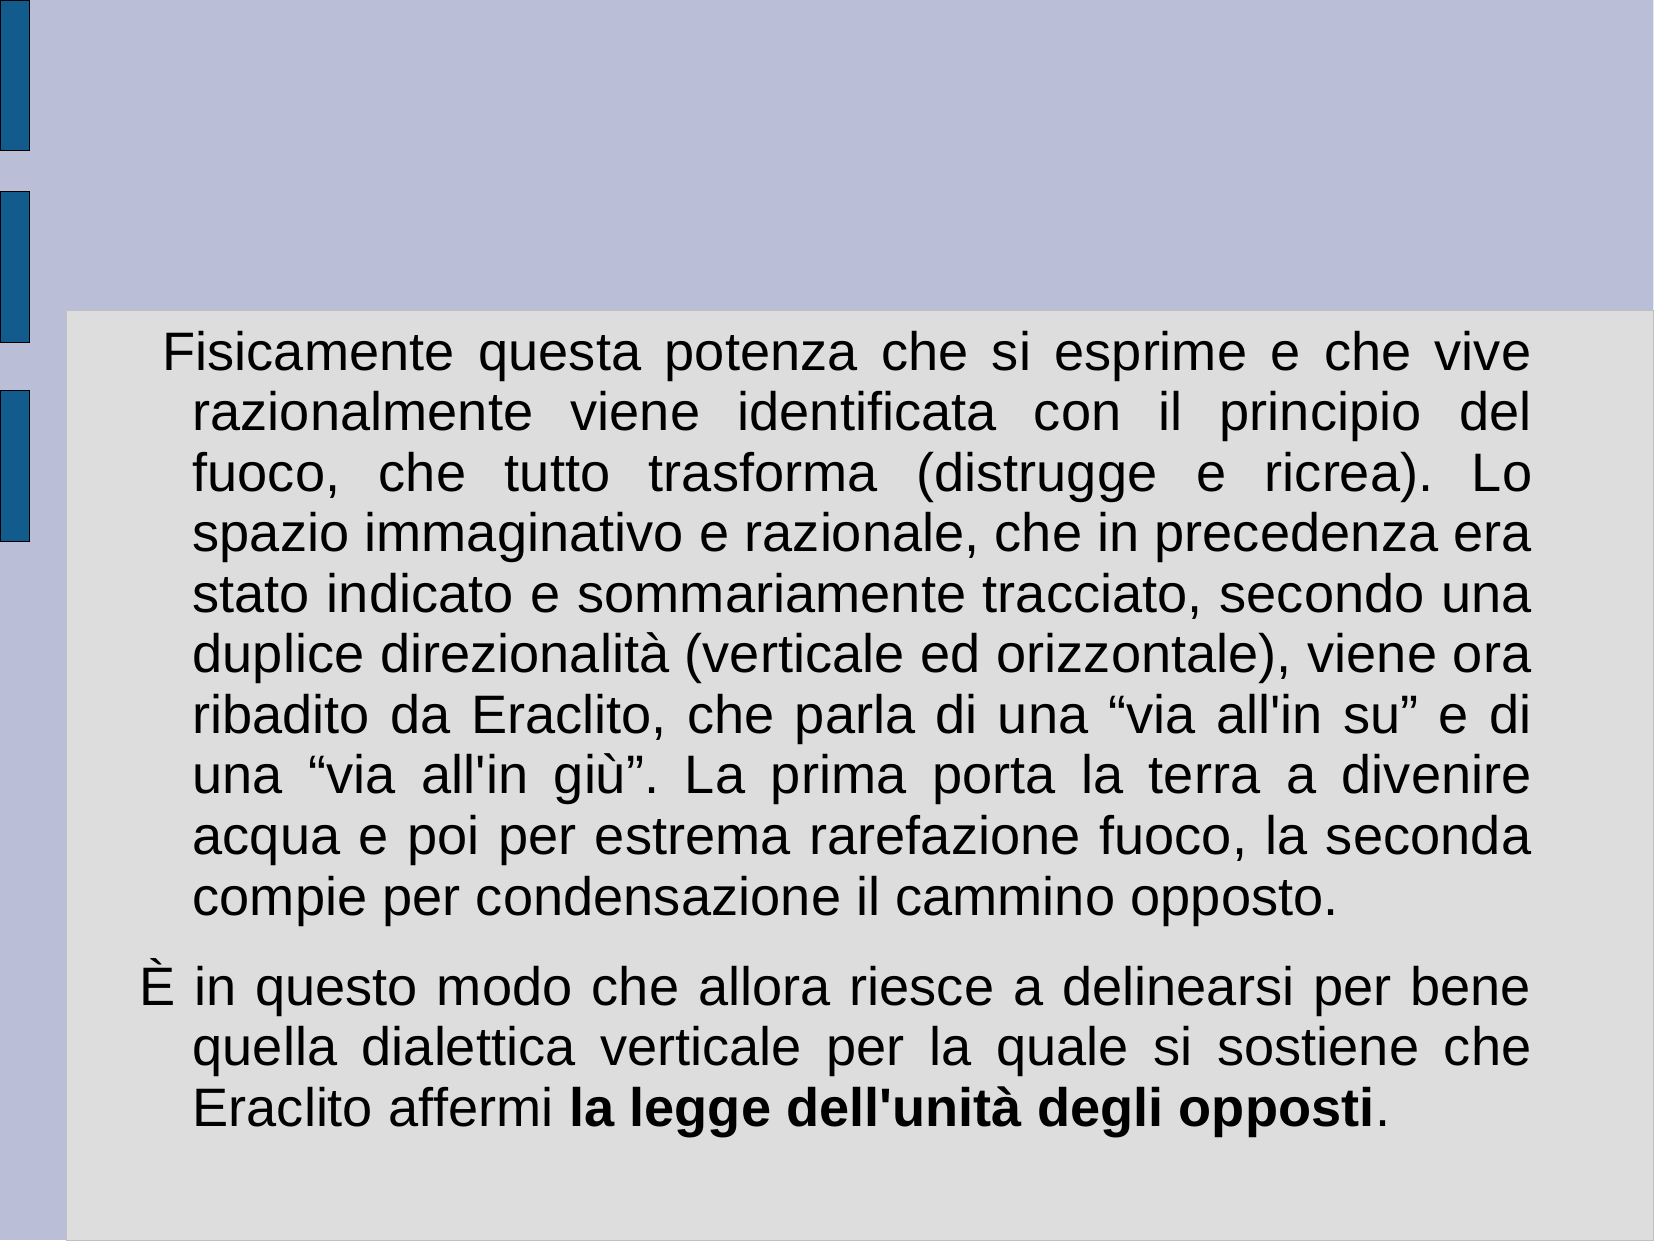

#
 Fisicamente questa potenza che si esprime e che vive razionalmente viene identificata con il principio del fuoco, che tutto trasforma (distrugge e ricrea). Lo spazio immaginativo e razionale, che in precedenza era stato indicato e sommariamente tracciato, secondo una duplice direzionalità (verticale ed orizzontale), viene ora ribadito da Eraclito, che parla di una “via all'in su” e di una “via all'in giù”. La prima porta la terra a divenire acqua e poi per estrema rarefazione fuoco, la seconda compie per condensazione il cammino opposto.
È in questo modo che allora riesce a delinearsi per bene quella dialettica verticale per la quale si sostiene che Eraclito affermi la legge dell'unità degli opposti.